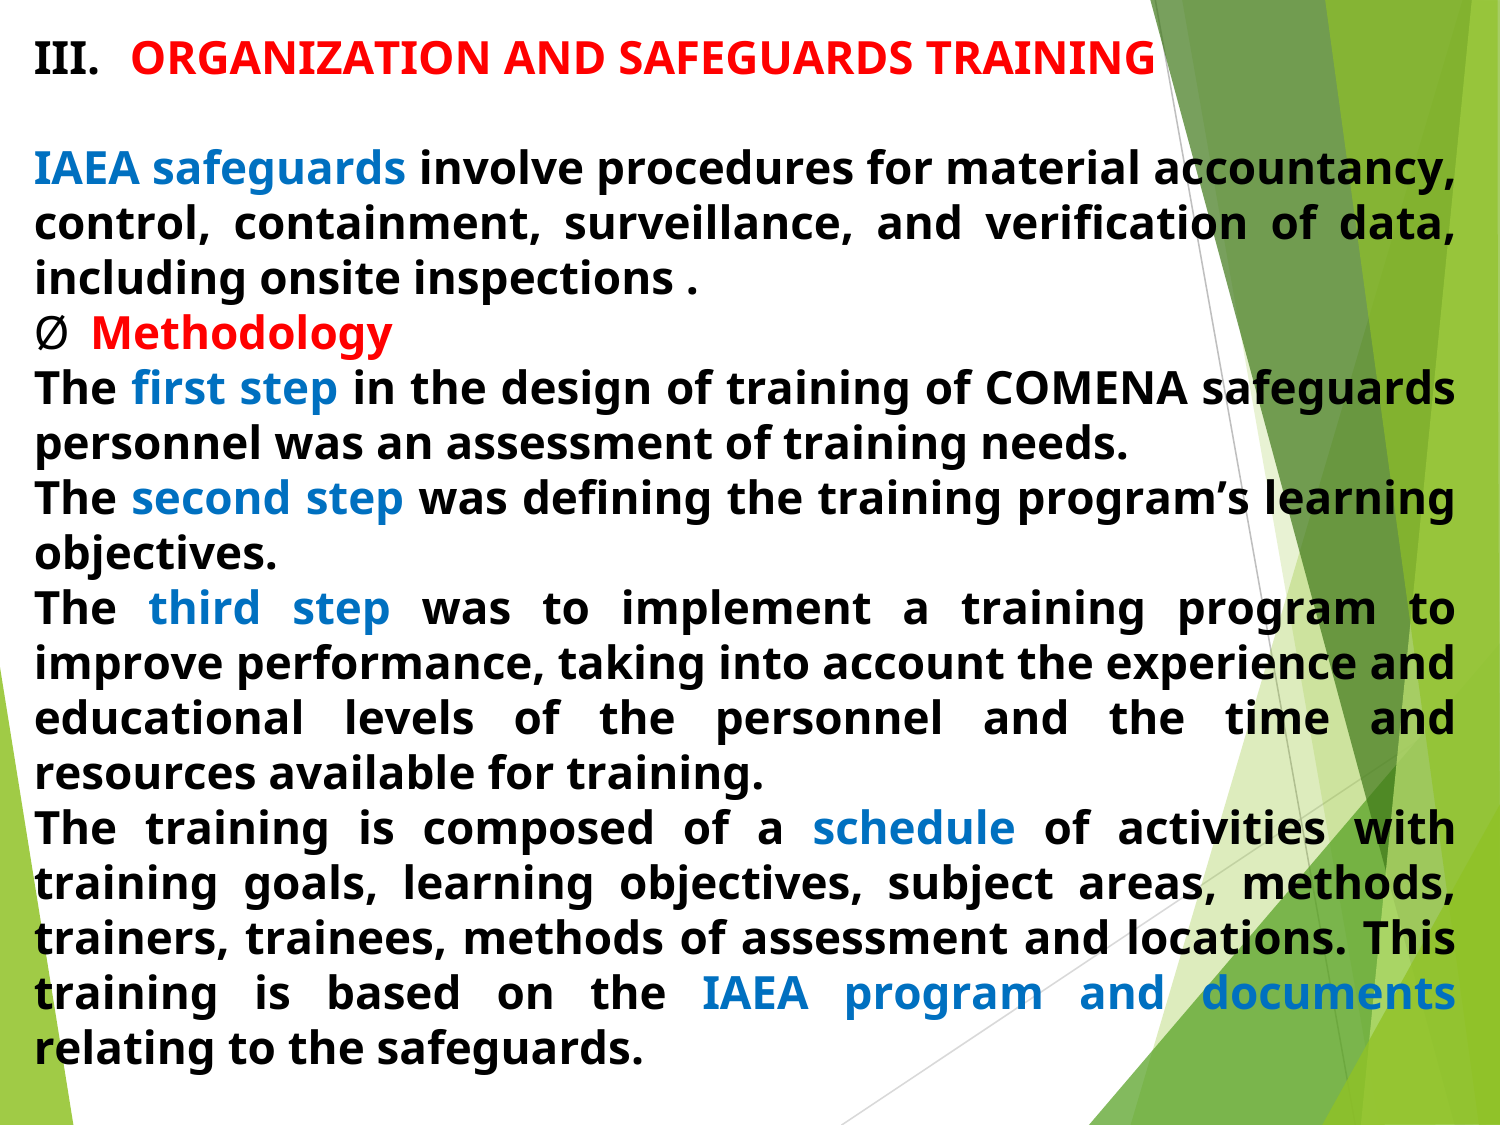

ORGANIZATION AND SAFEGUARDS TRAINING
IAEA safeguards involve procedures for material accountancy, control, containment, surveillance, and verification of data, including onsite inspections .
Methodology
The first step in the design of training of COMENA safeguards personnel was an assessment of training needs.
The second step was defining the training program’s learning objectives.
The third step was to implement a training program to improve performance, taking into account the experience and educational levels of the personnel and the time and resources available for training.
The training is composed of a schedule of activities with training goals, learning objectives, subject areas, methods, trainers, trainees, methods of assessment and locations. This training is based on the IAEA program and documents relating to the safeguards.